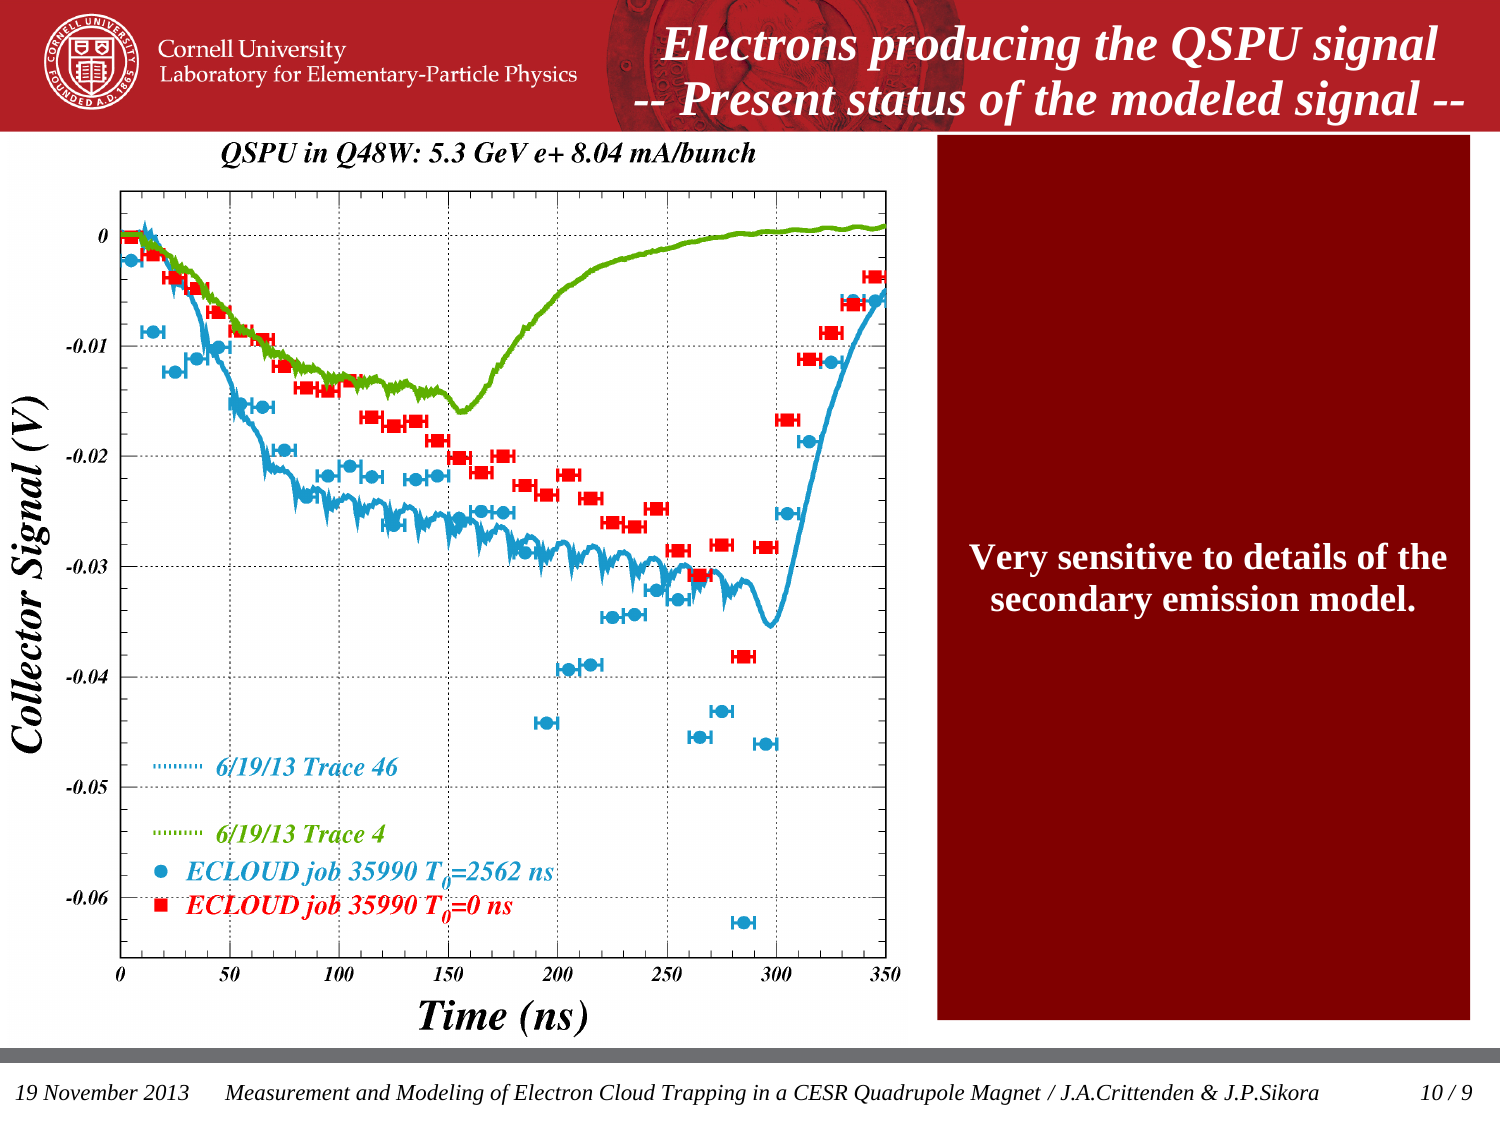

# Electrons producing the QSPU signal -- Present status of the modeled signal --
 Very sensitive to details of the secondary emission model.